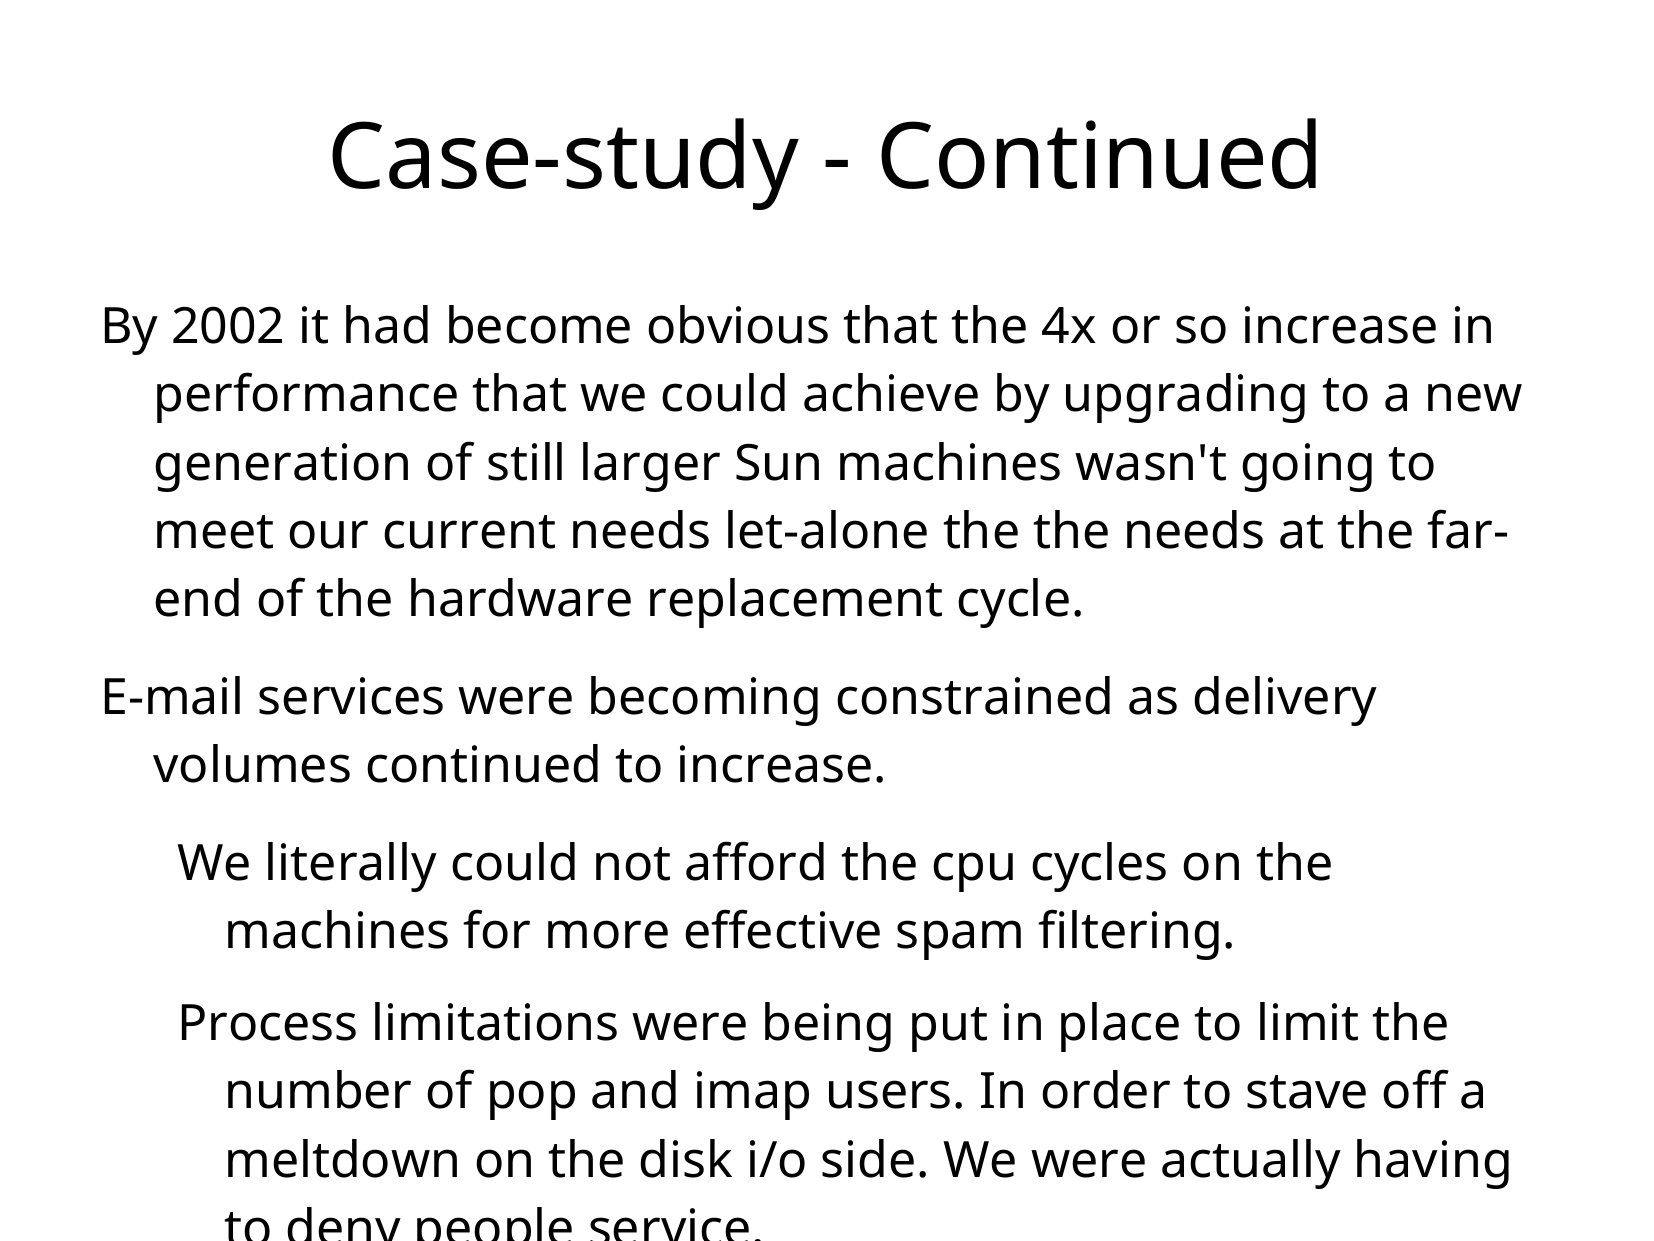

# Case-study - Continued
By 2002 it had become obvious that the 4x or so increase in performance that we could achieve by upgrading to a new generation of still larger Sun machines wasn't going to meet our current needs let-alone the the needs at the far-end of the hardware replacement cycle.
E-mail services were becoming constrained as delivery volumes continued to increase.
We literally could not afford the cpu cycles on the machines for more effective spam filtering.
Process limitations were being put in place to limit the number of pop and imap users. In order to stave off a meltdown on the disk i/o side. We were actually having to deny people service.